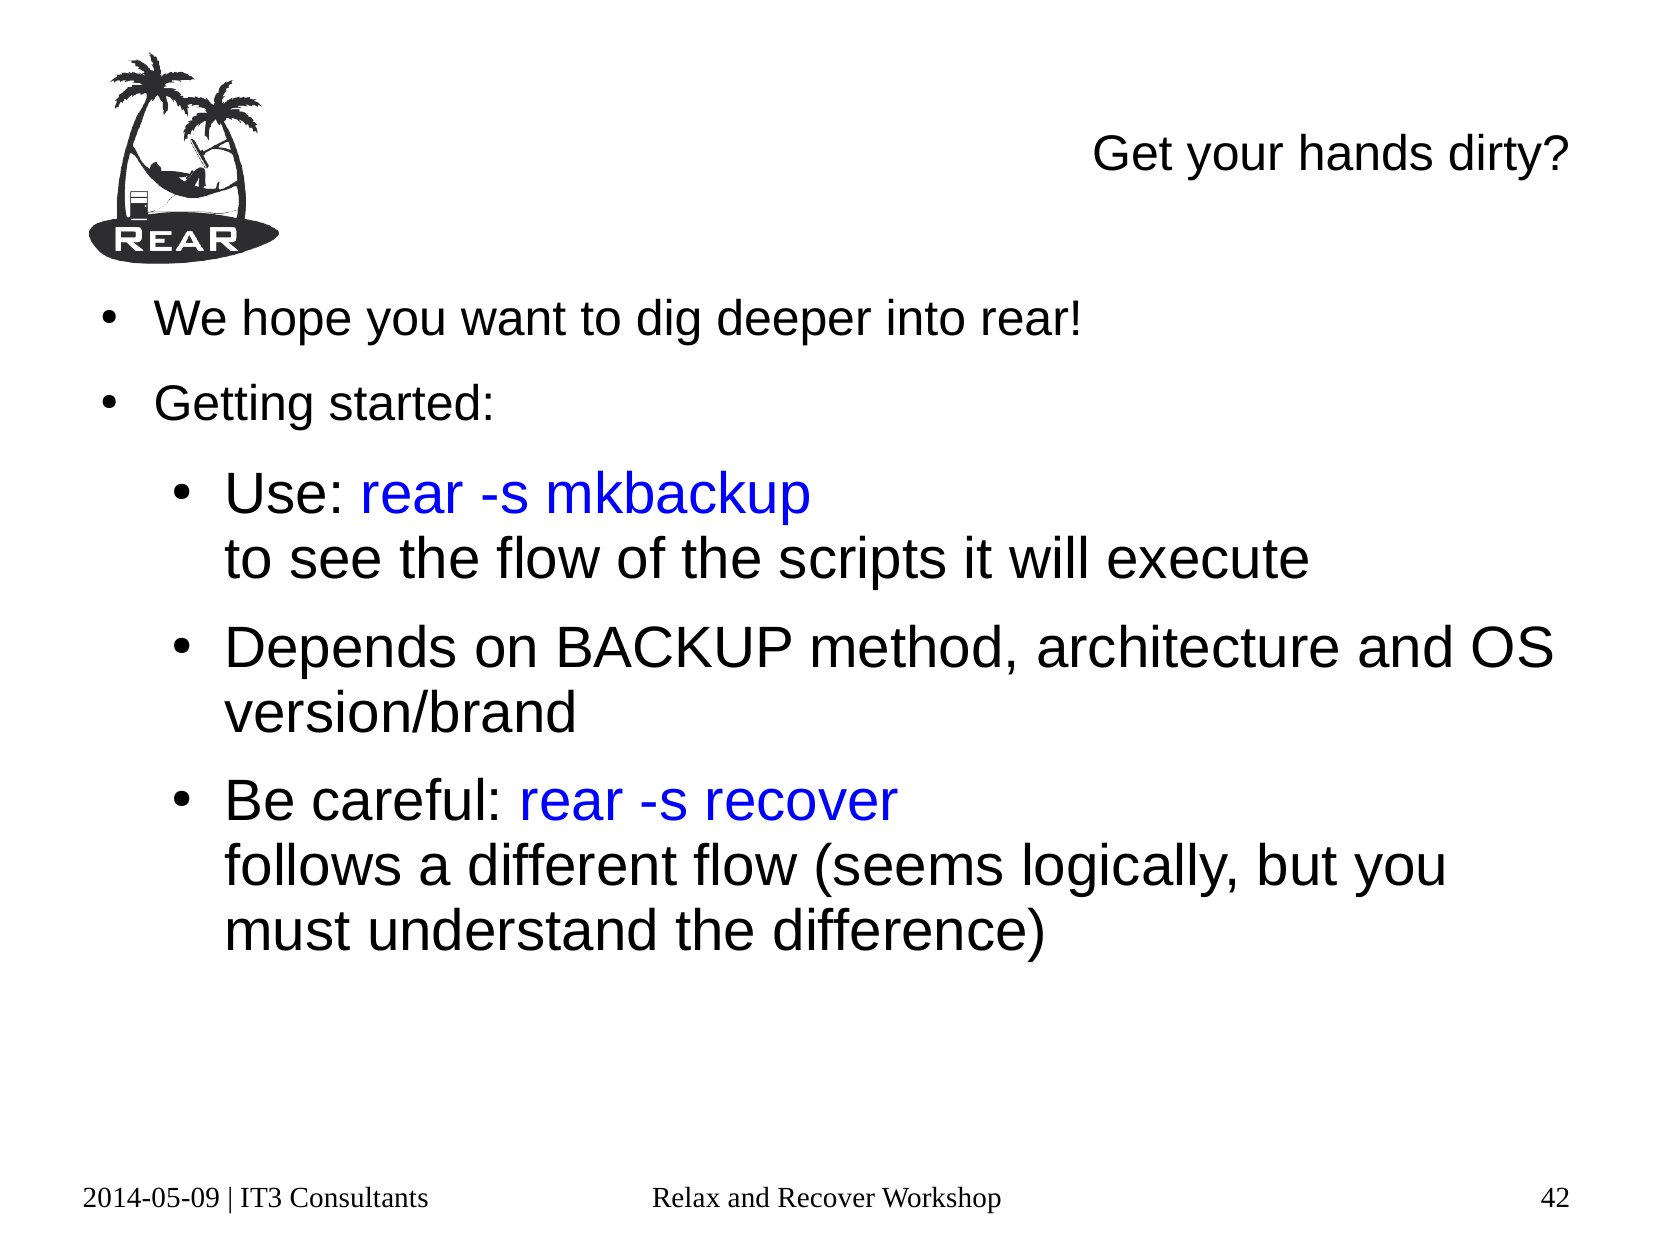

# Get your hands dirty?
We hope you want to dig deeper into rear!
Getting started:
Use: rear -s mkbackup
to see the flow of the scripts it will execute
Depends on BACKUP method, architecture and OS version/brand
Be careful: rear -s recover
follows a different flow (seems logically, but you must understand the difference)
2014-05-09 | IT3 Consultants
Relax and Recover Workshop
42